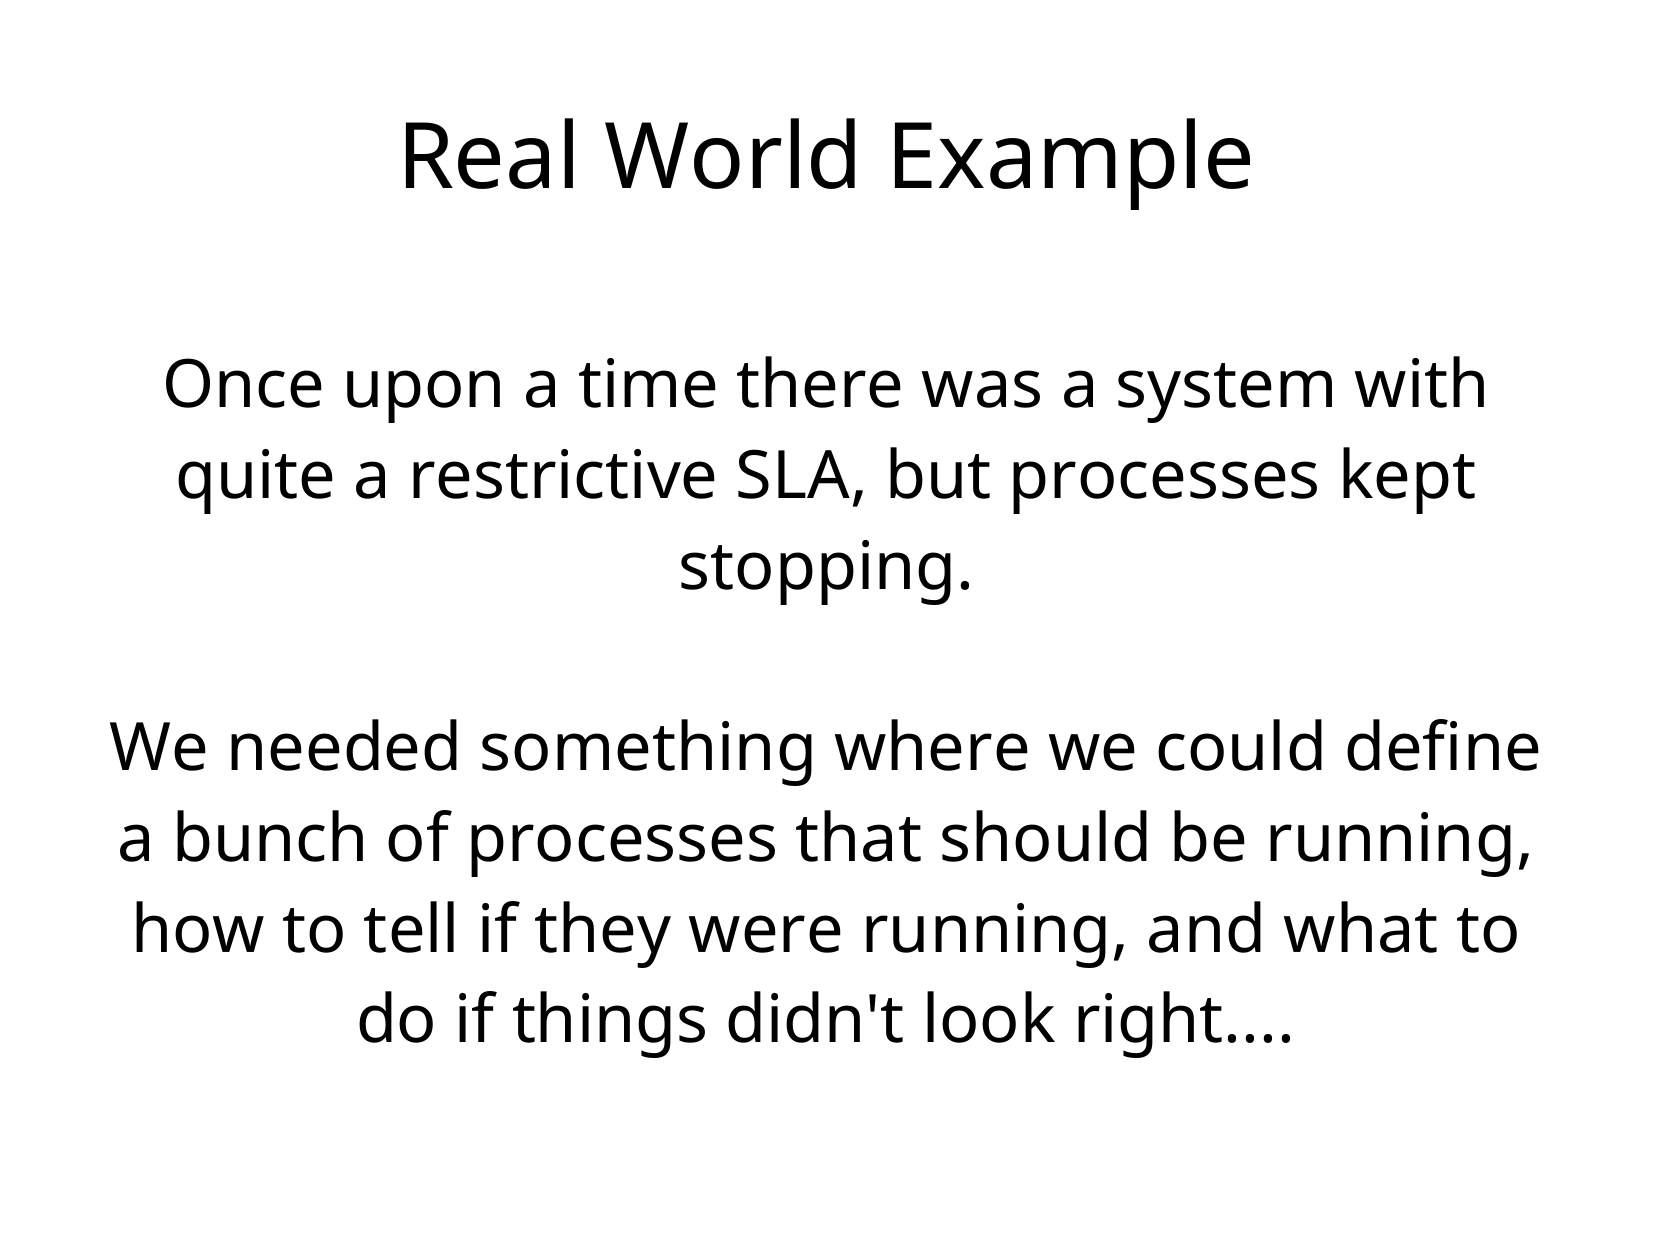

# Real World Example
Once upon a time there was a system with quite a restrictive SLA, but processes kept stopping.
We needed something where we could define a bunch of processes that should be running, how to tell if they were running, and what to do if things didn't look right....